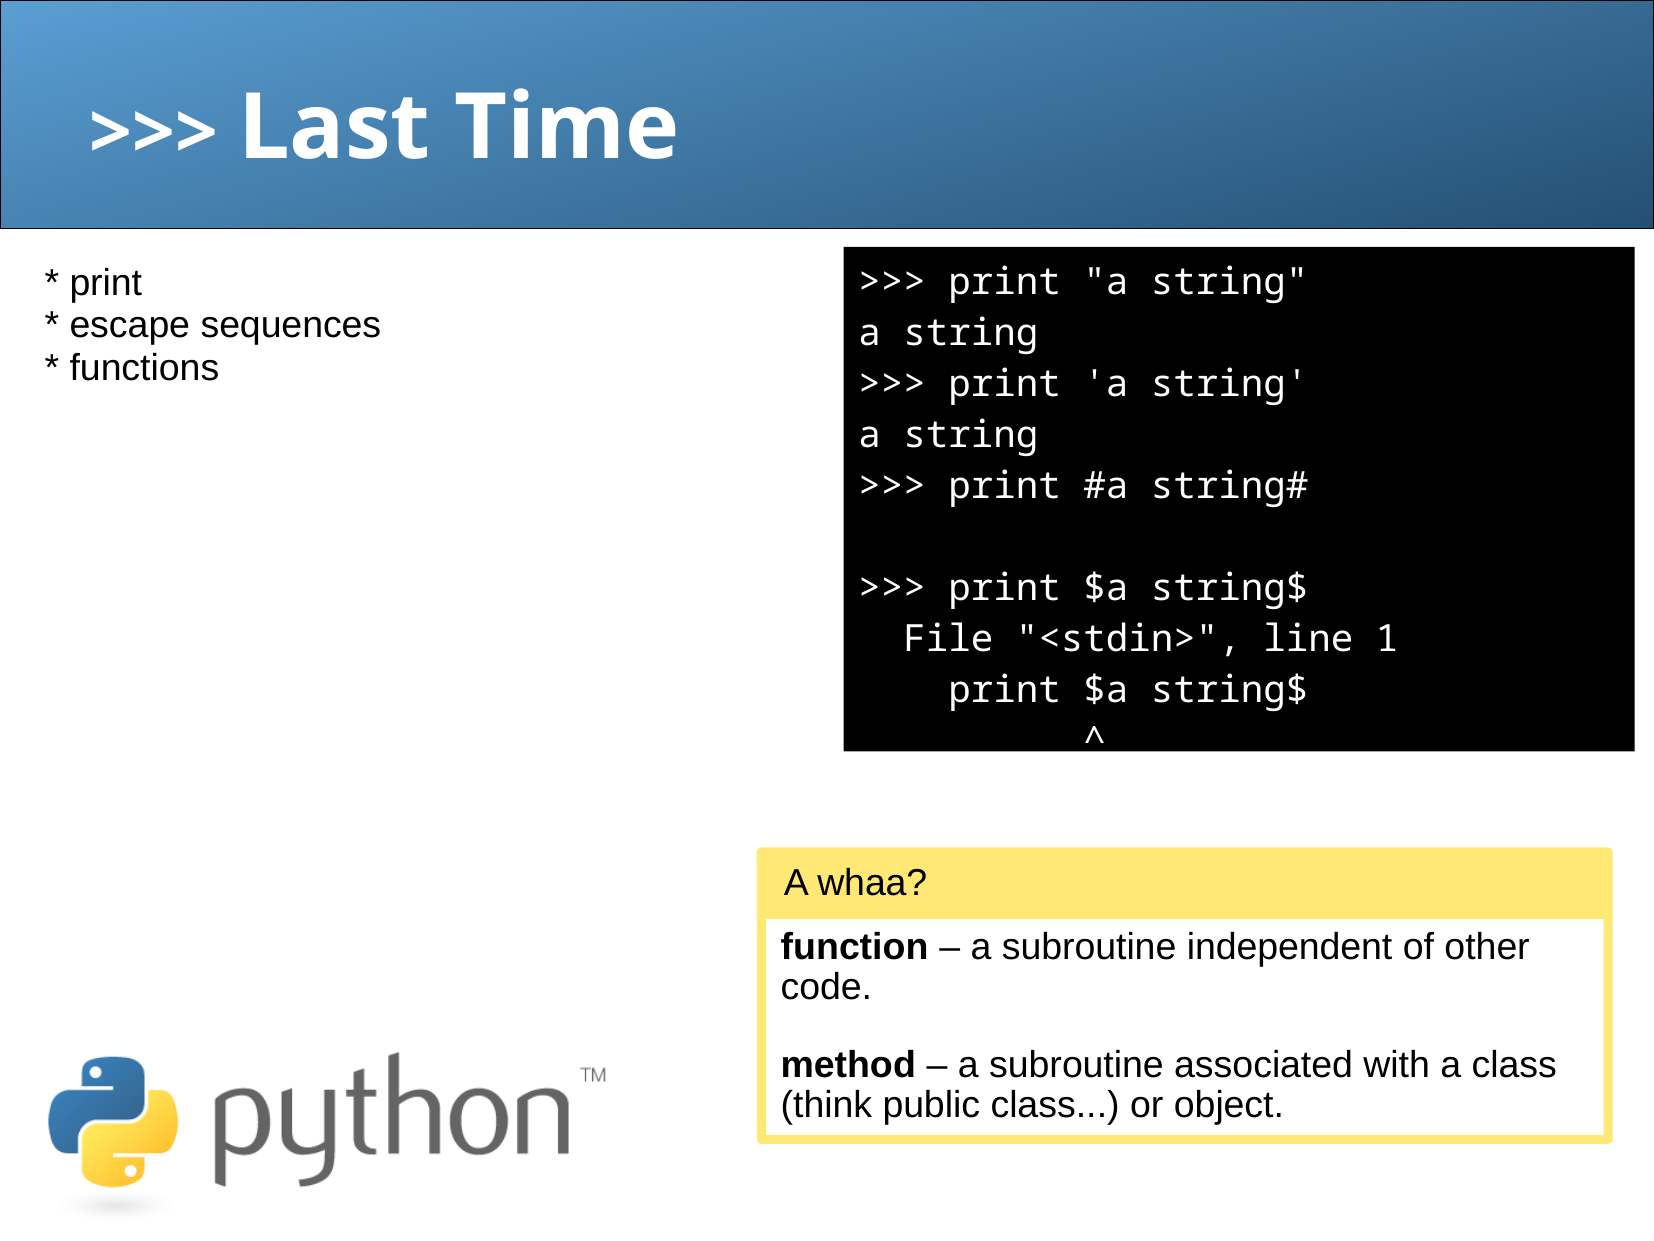

>>> Last Time
>>> print "a string"
a string
>>> print 'a string'
a string
>>> print #a string#
>>> print $a string$
 File "<stdin>", line 1
 print $a string$
 ^
SyntaxError: invalid syntax
* print
* escape sequences
* functions
A whaa?
function – a subroutine independent of other code.
method – a subroutine associated with a class (think public class...) or object.